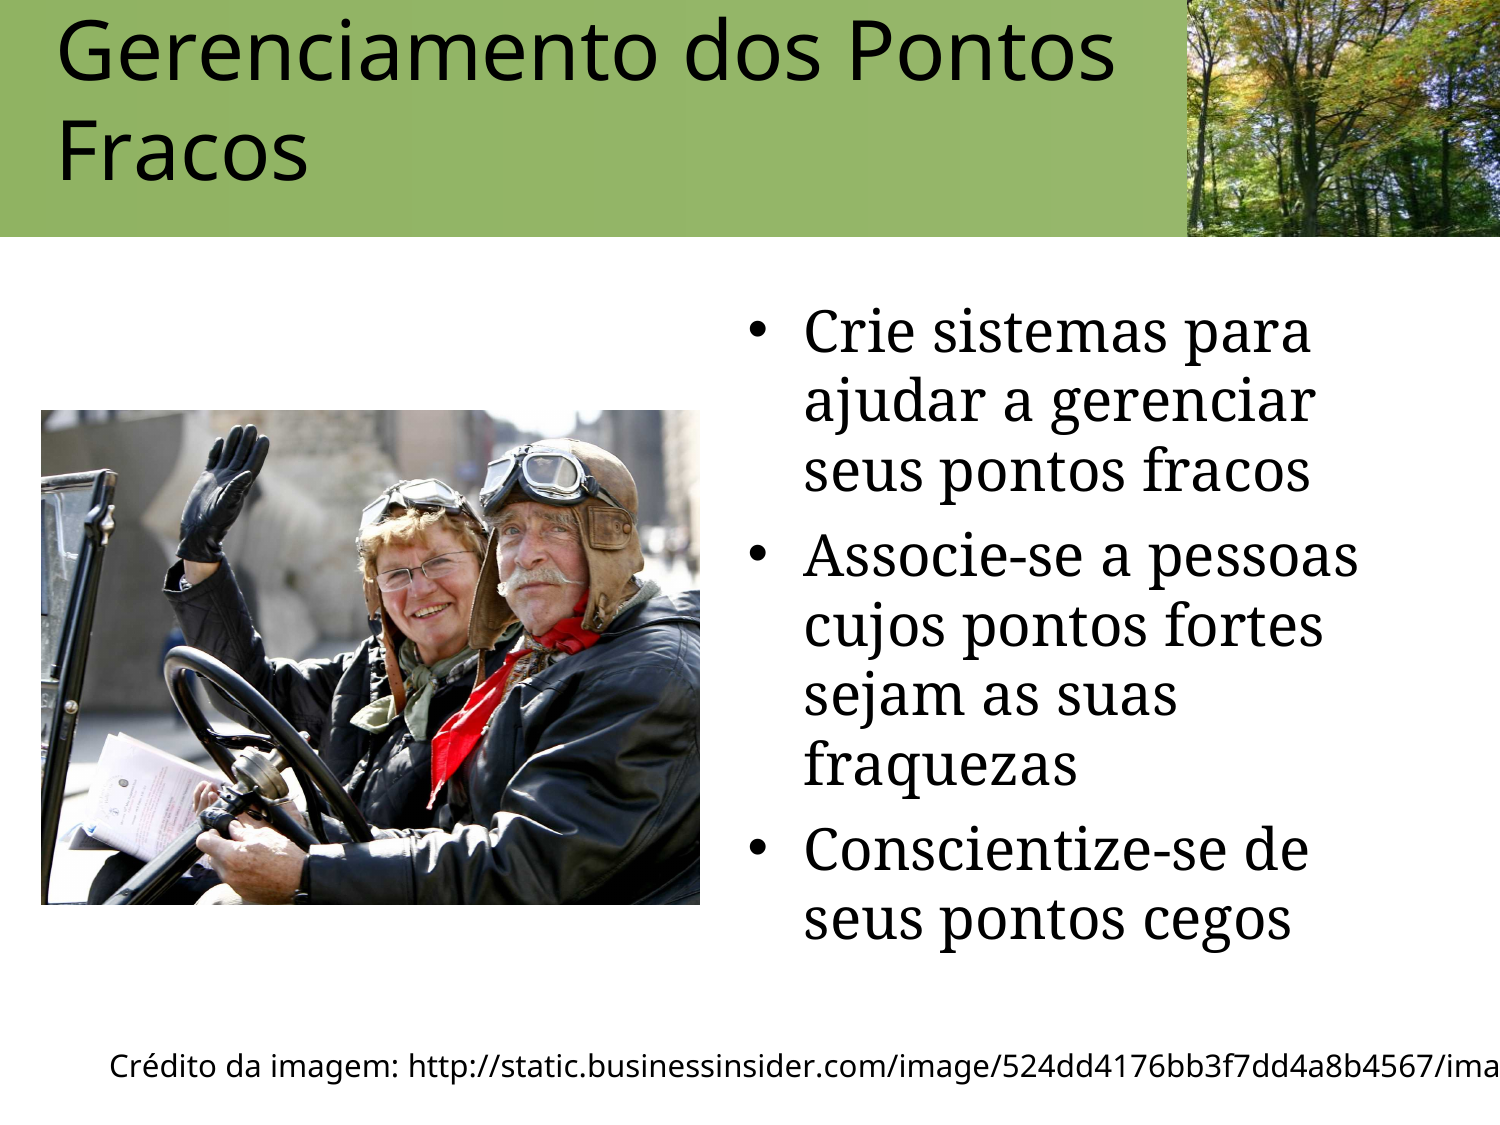

# Gerenciamento dos Pontos Fracos
Crie sistemas para ajudar a gerenciar seus pontos fracos
Associe-se a pessoas cujos pontos fortes sejam as suas fraquezas
Conscientize-se de seus pontos cegos
Crédito da imagem: http://static.businessinsider.com/image/524dd4176bb3f7dd4a8b4567/image.jpg